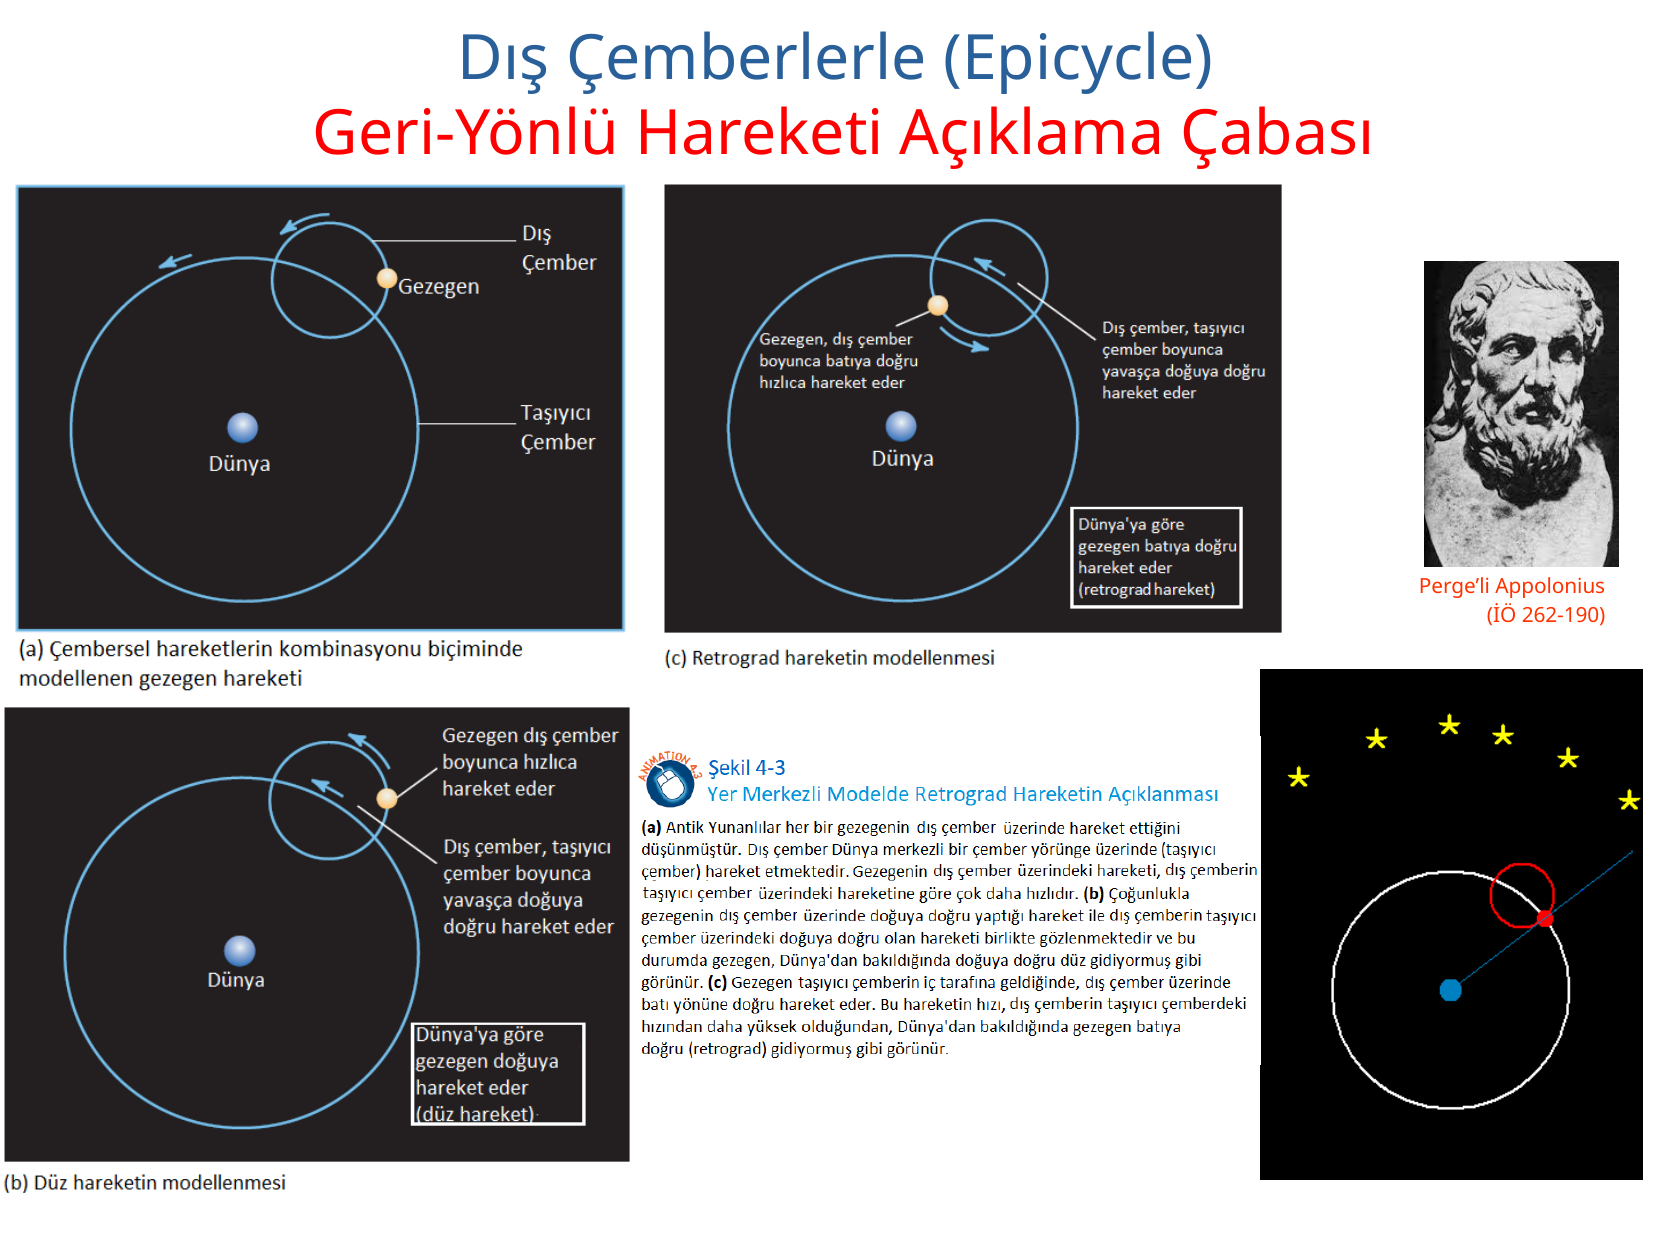

# Dış Çemberlerle (Epicycle) Geri-Yönlü Hareketi Açıklama Çabası
 Perge’li Appolonius
(İÖ 262-190)